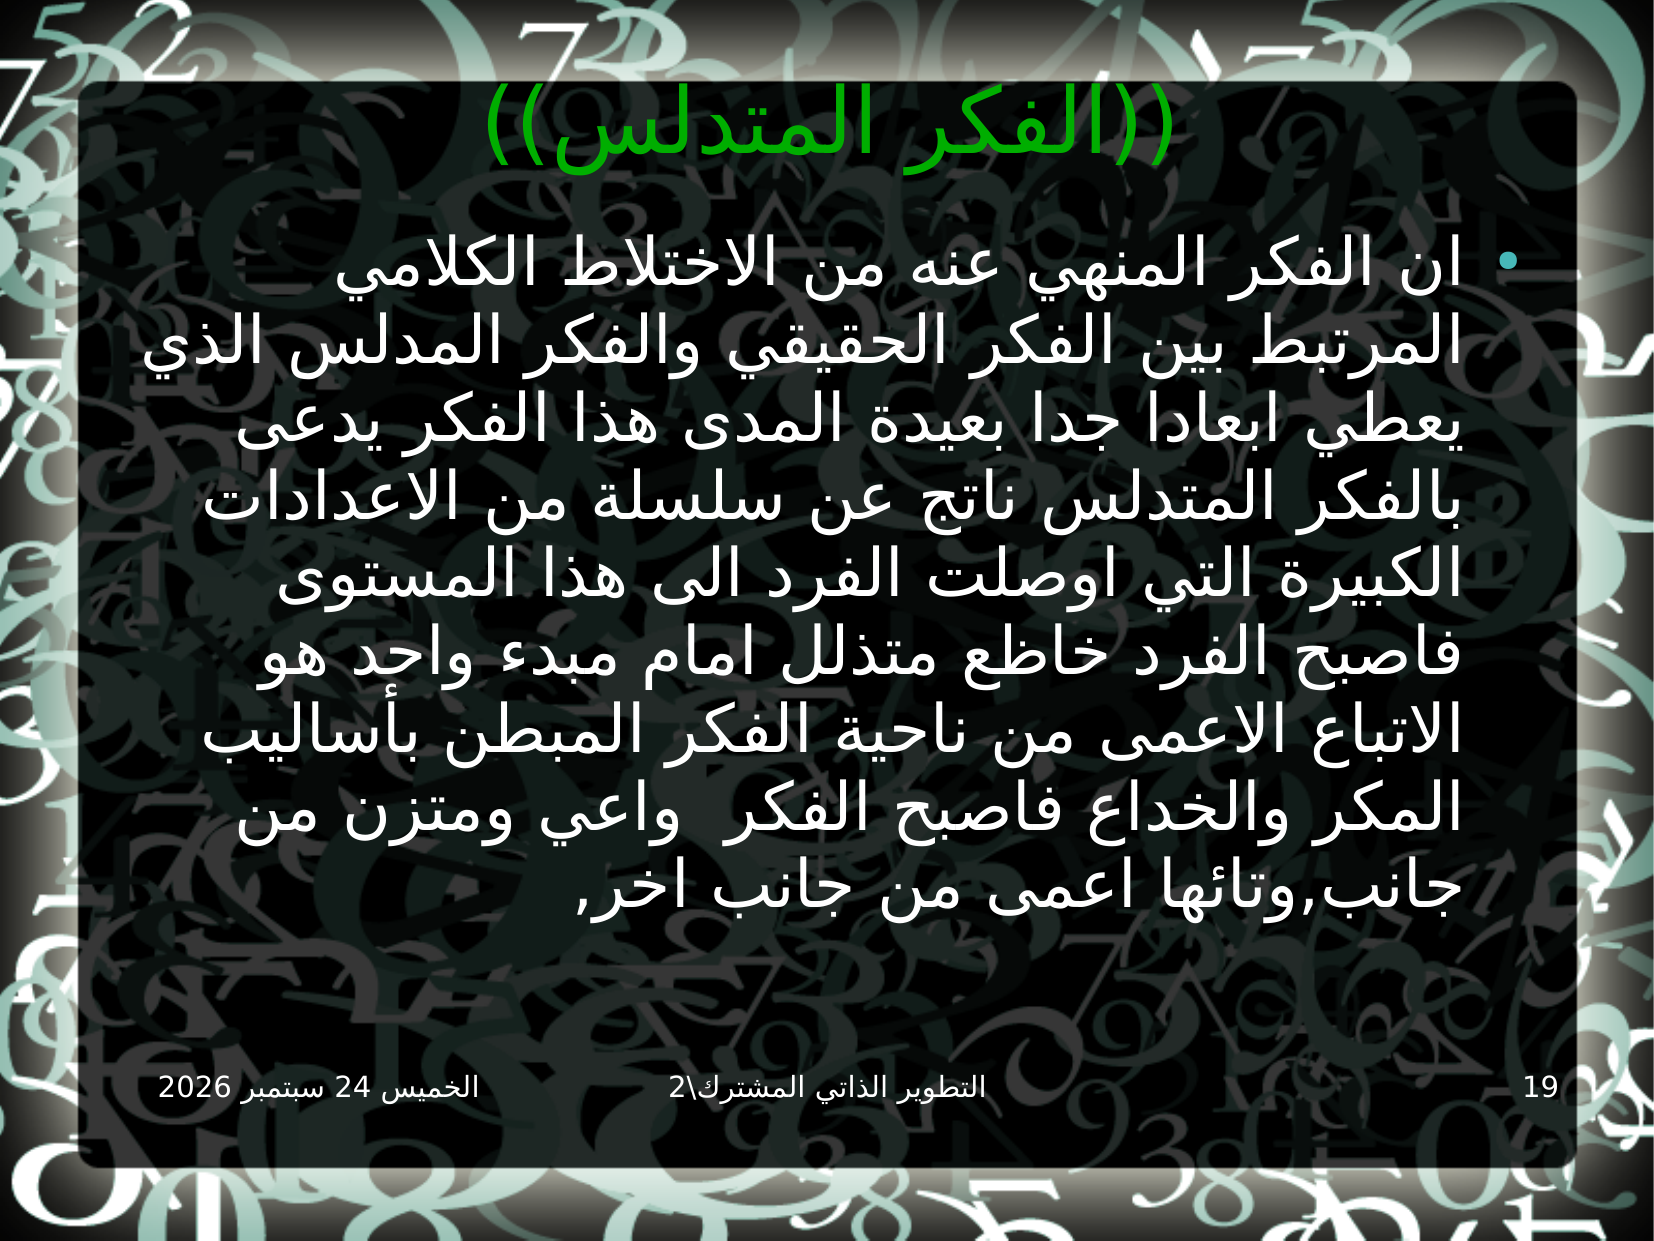

# ((الفكر المتدلس))
ان الفكر المنهي عنه من الاختلاط الكلامي المرتبط بين الفكر الحقيقي والفكر المدلس الذي يعطي ابعادا جدا بعيدة المدى هذا الفكر يدعى بالفكر المتدلس ناتج عن سلسلة من الاعدادات الكبيرة التي اوصلت الفرد الى هذا المستوى فاصبح الفرد خاظع متذلل امام مبدء واحد هو الاتباع الاعمى من ناحية الفكر المبطن بأساليب المكر والخداع فاصبح الفكر واعي ومتزن من جانب,وتائها اعمى من جانب اخر,
التطوير الذاتي المشترك\2
19